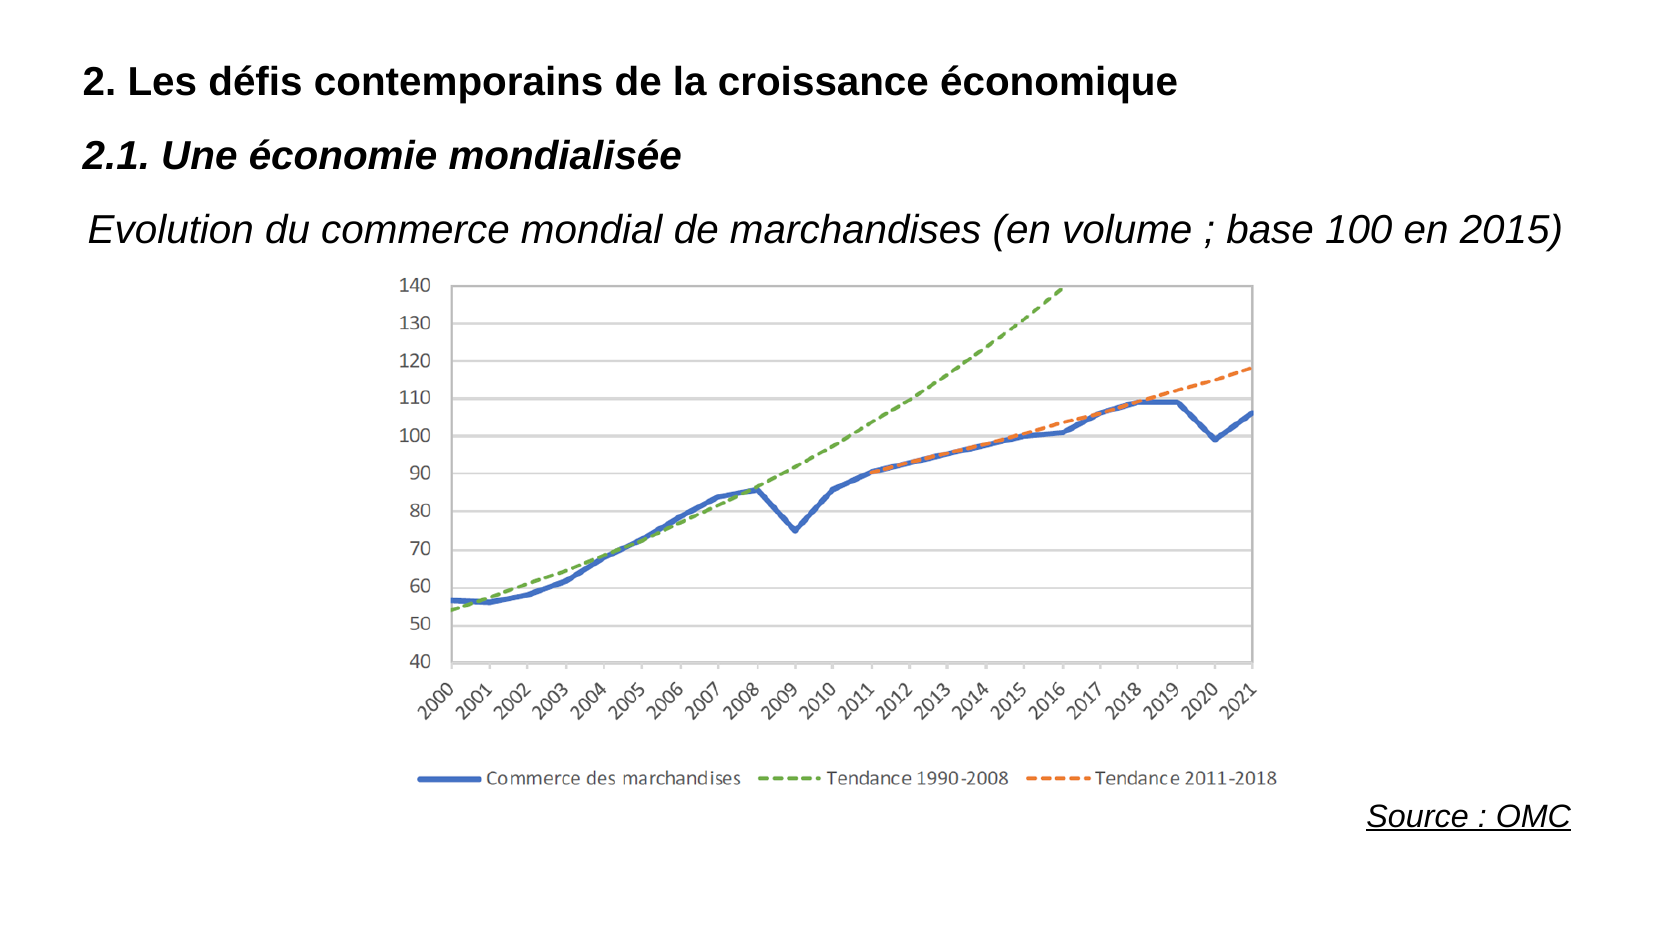

# 2. Les défis contemporains de la croissance économique
2.1. Une économie mondialisée
Evolution du commerce mondial de marchandises (en volume ; base 100 en 2015)
Source : OMC